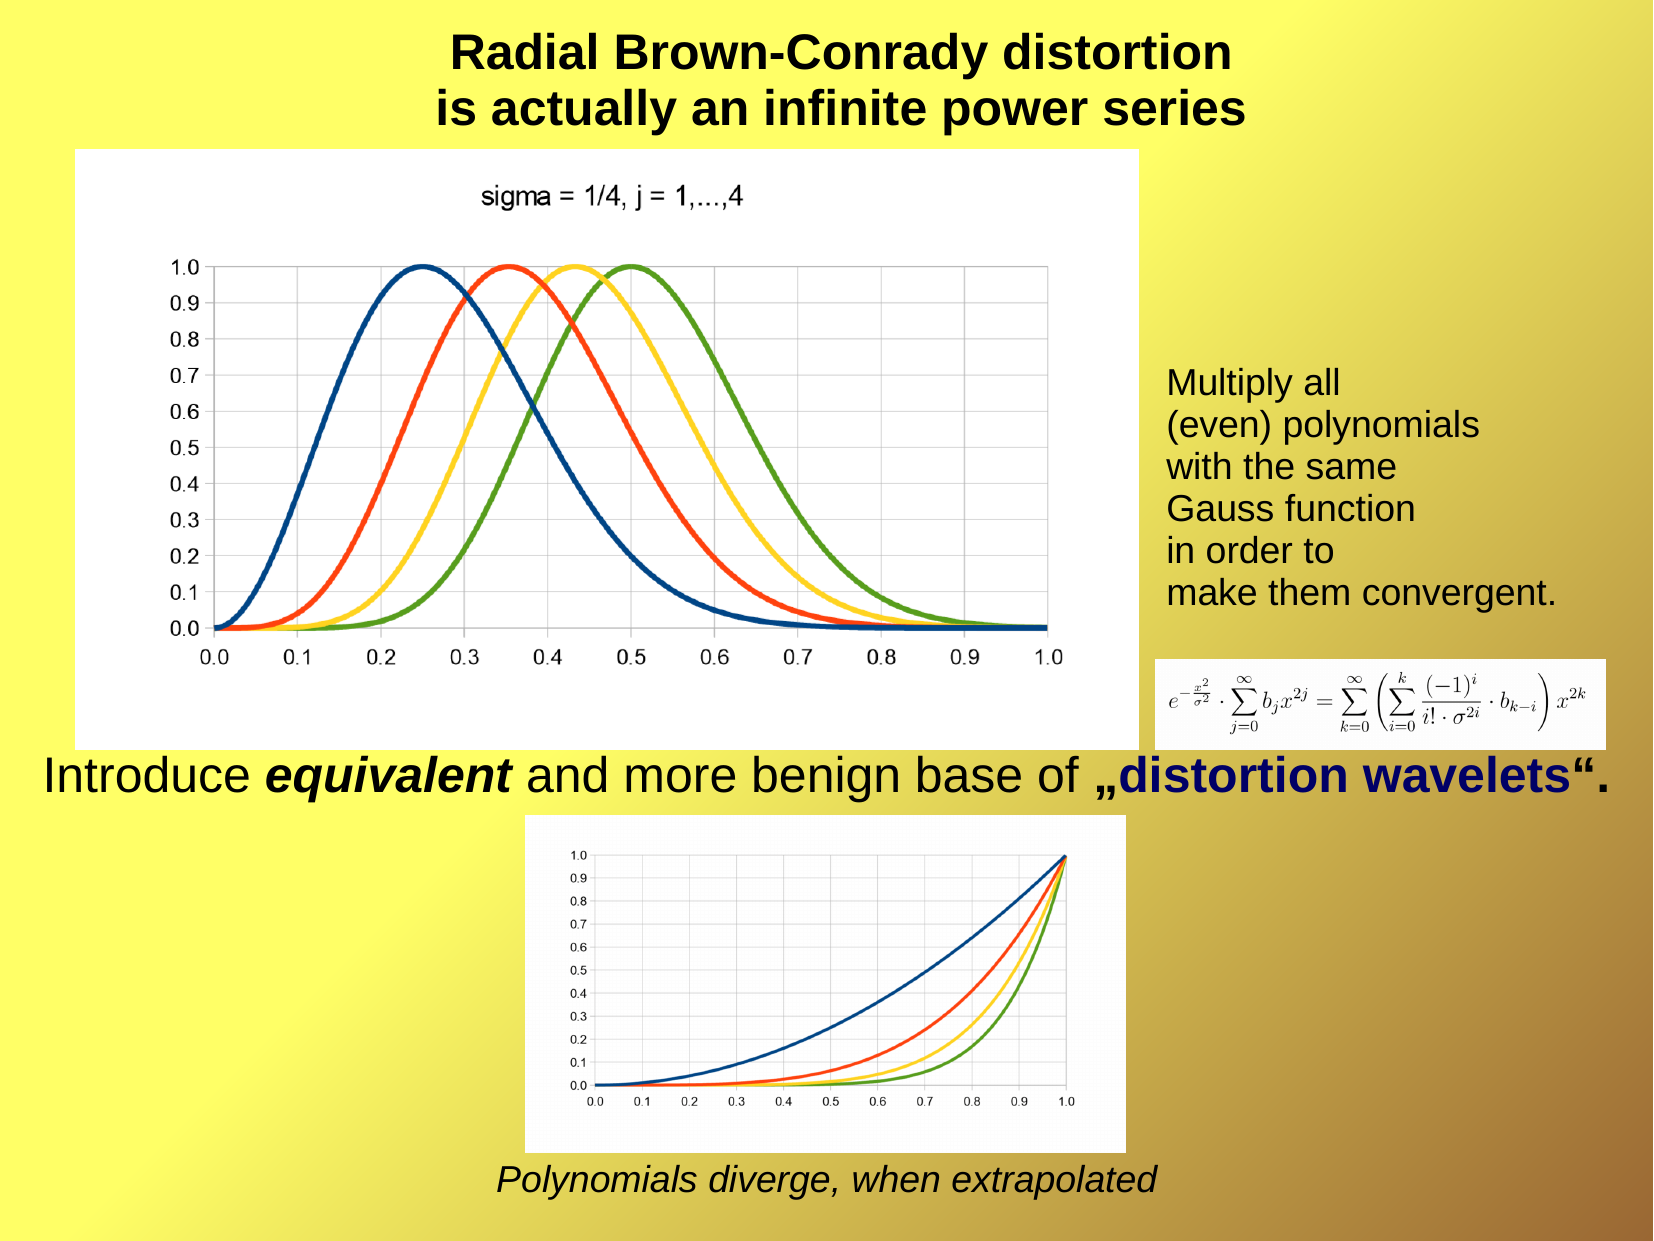

Radial Brown-Conrady distortion
is actually an infinite power series
Multiply all
(even) polynomials
with the same
Gauss function
in order to
make them convergent.
Introduce equivalent and more benign base of „distortion wavelets“.
Polynomials diverge, when extrapolated